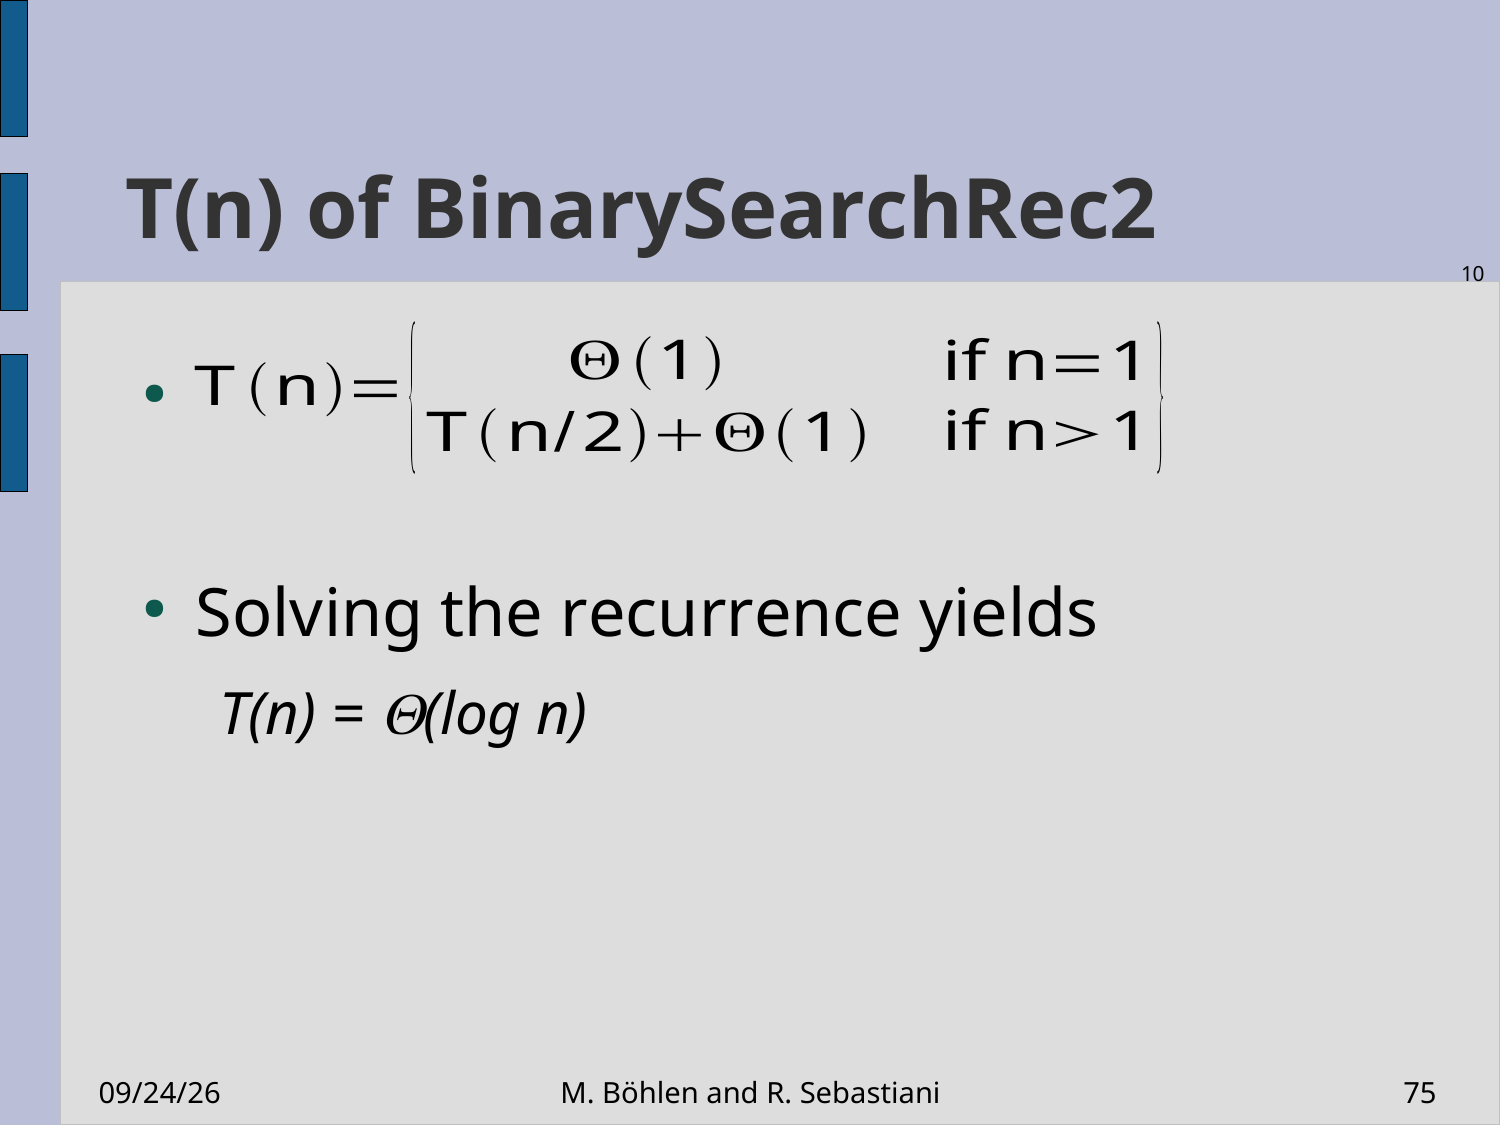

# T(n) of BinarySearchRec2
10
Solving the recurrence yields
T(n) = (log n)
M. Böhlen and R. Sebastiani
75